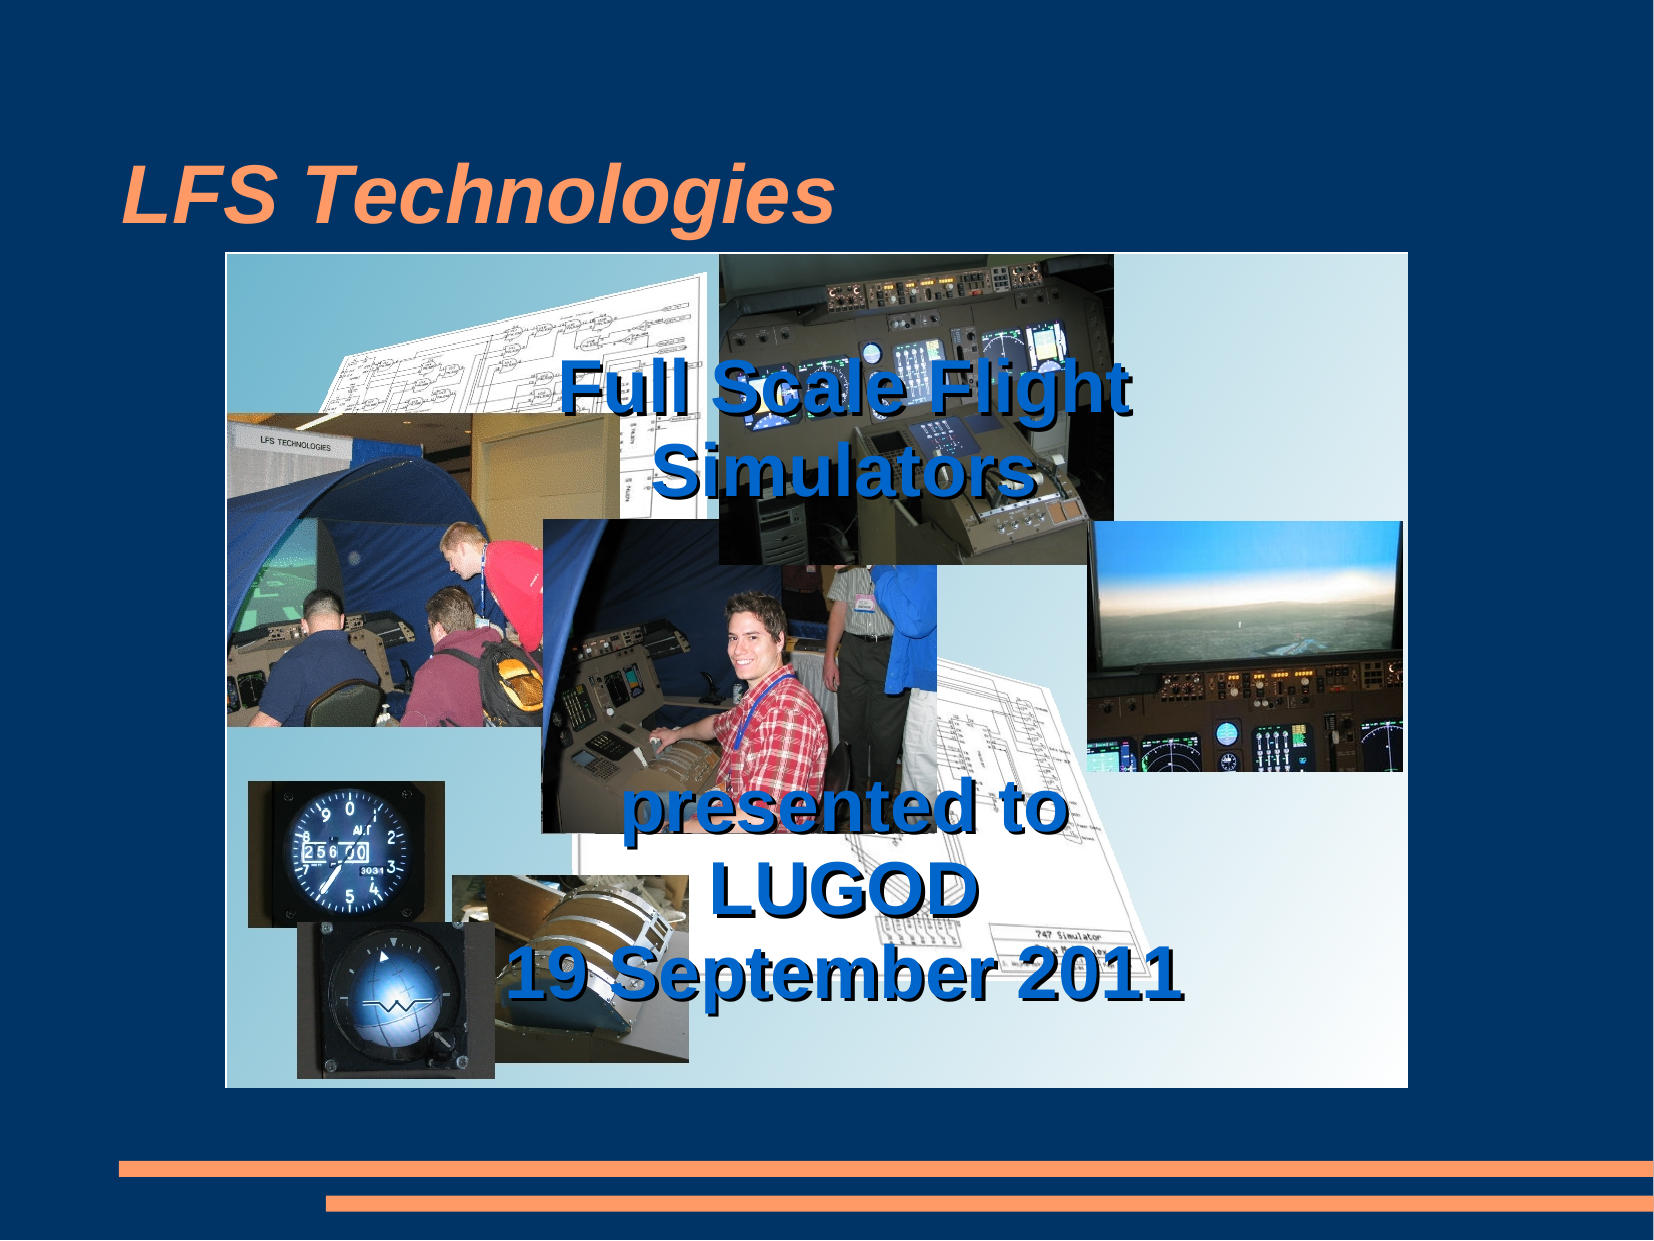

# LFS Technologies
Full Scale Flight Simulators
presented to LUGOD
19 September 2011